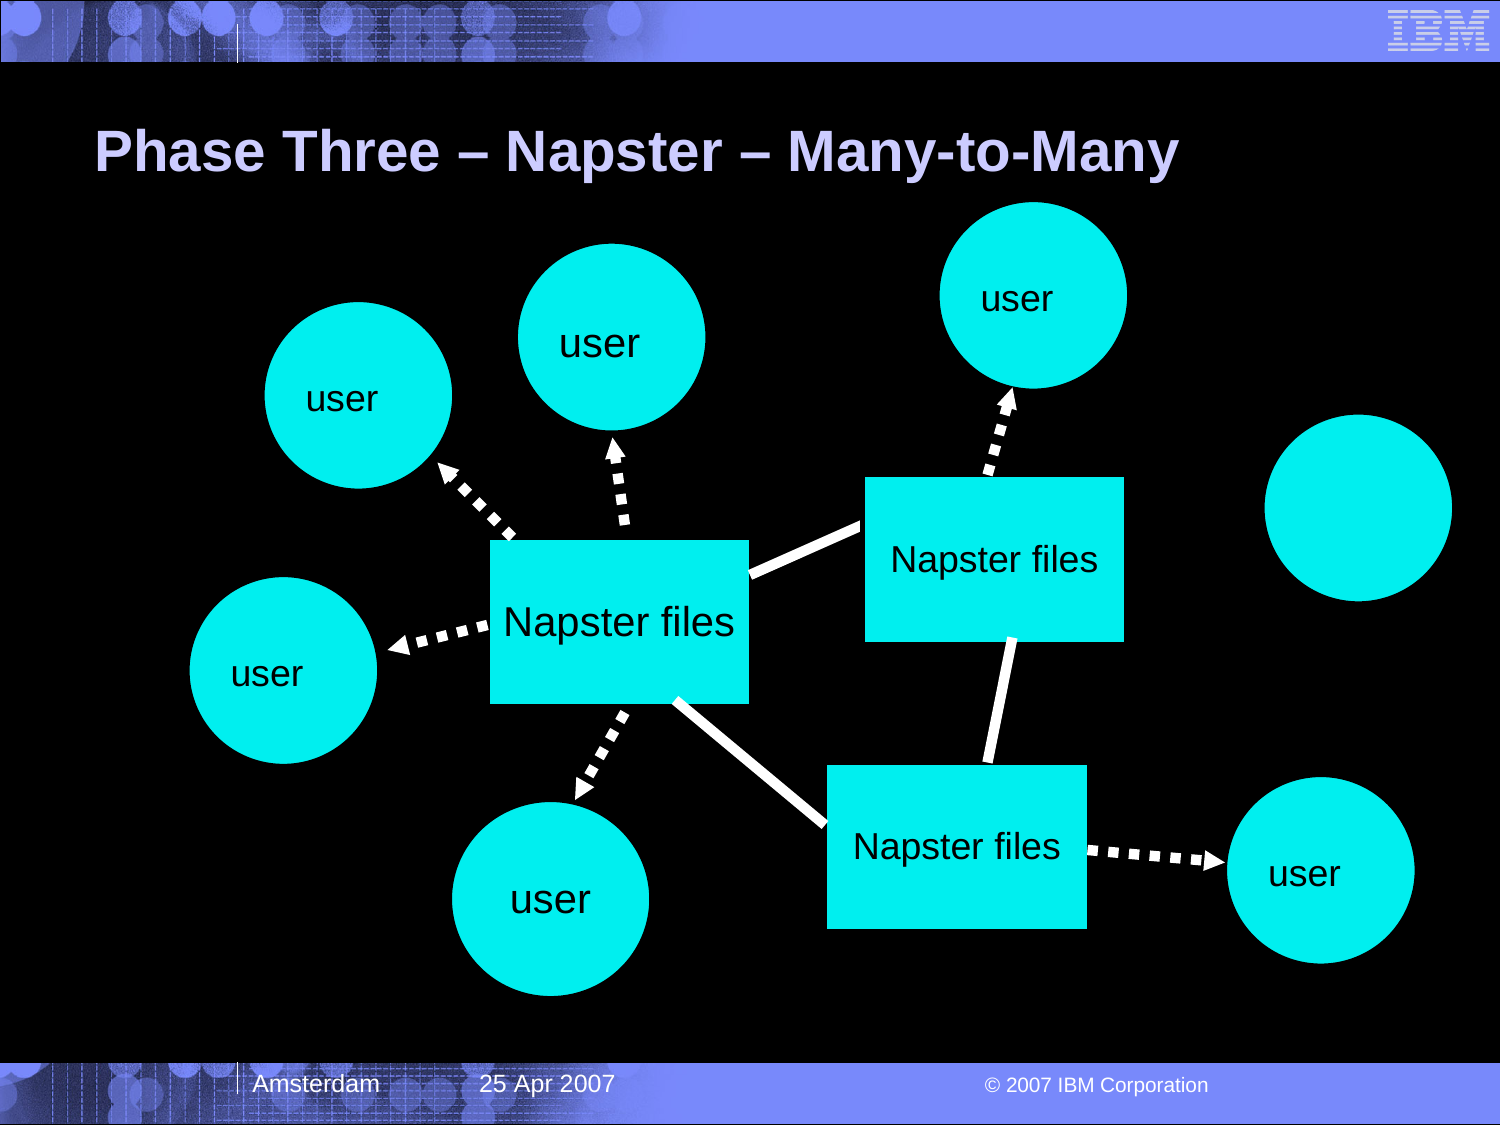

# Phase Three – Napster – Many-to-Many
user
user
user
Napster files
Napster files
user
Napster files
user
user